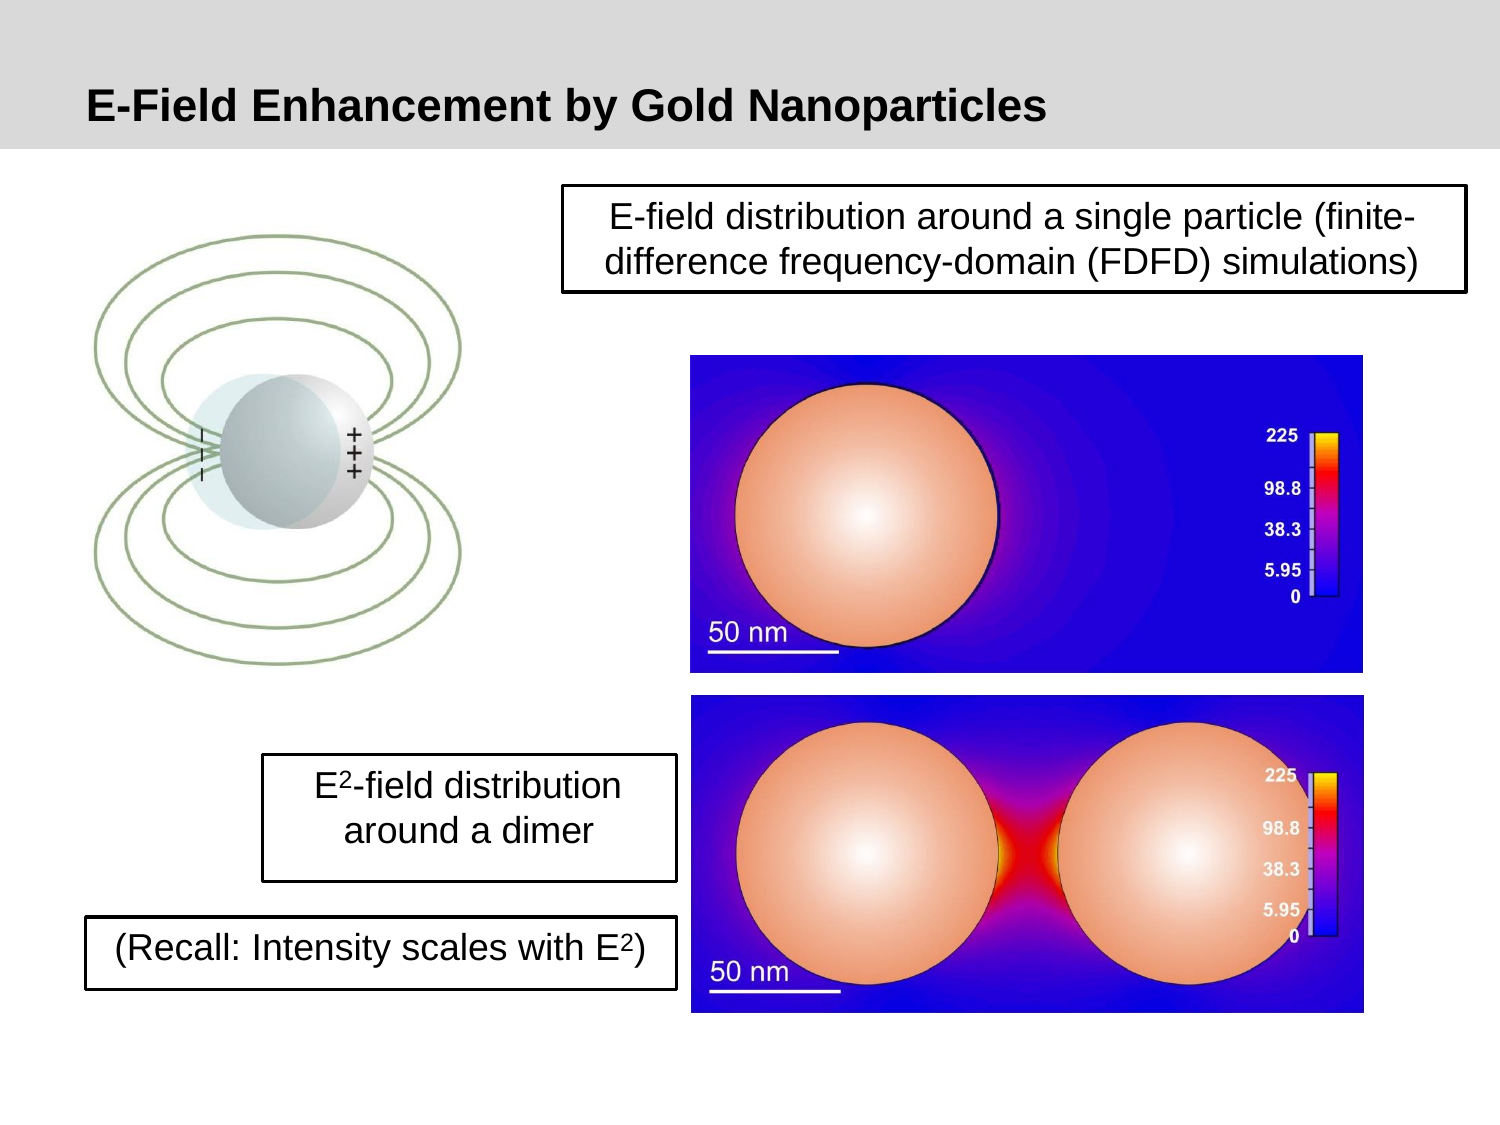

# E-Field Enhancement by Gold Nanoparticles
E-field distribution around a single particle (finite- difference frequency-domain (FDFD) simulations)
E2-field distribution around a dimer
(Recall: Intensity scales with E2)